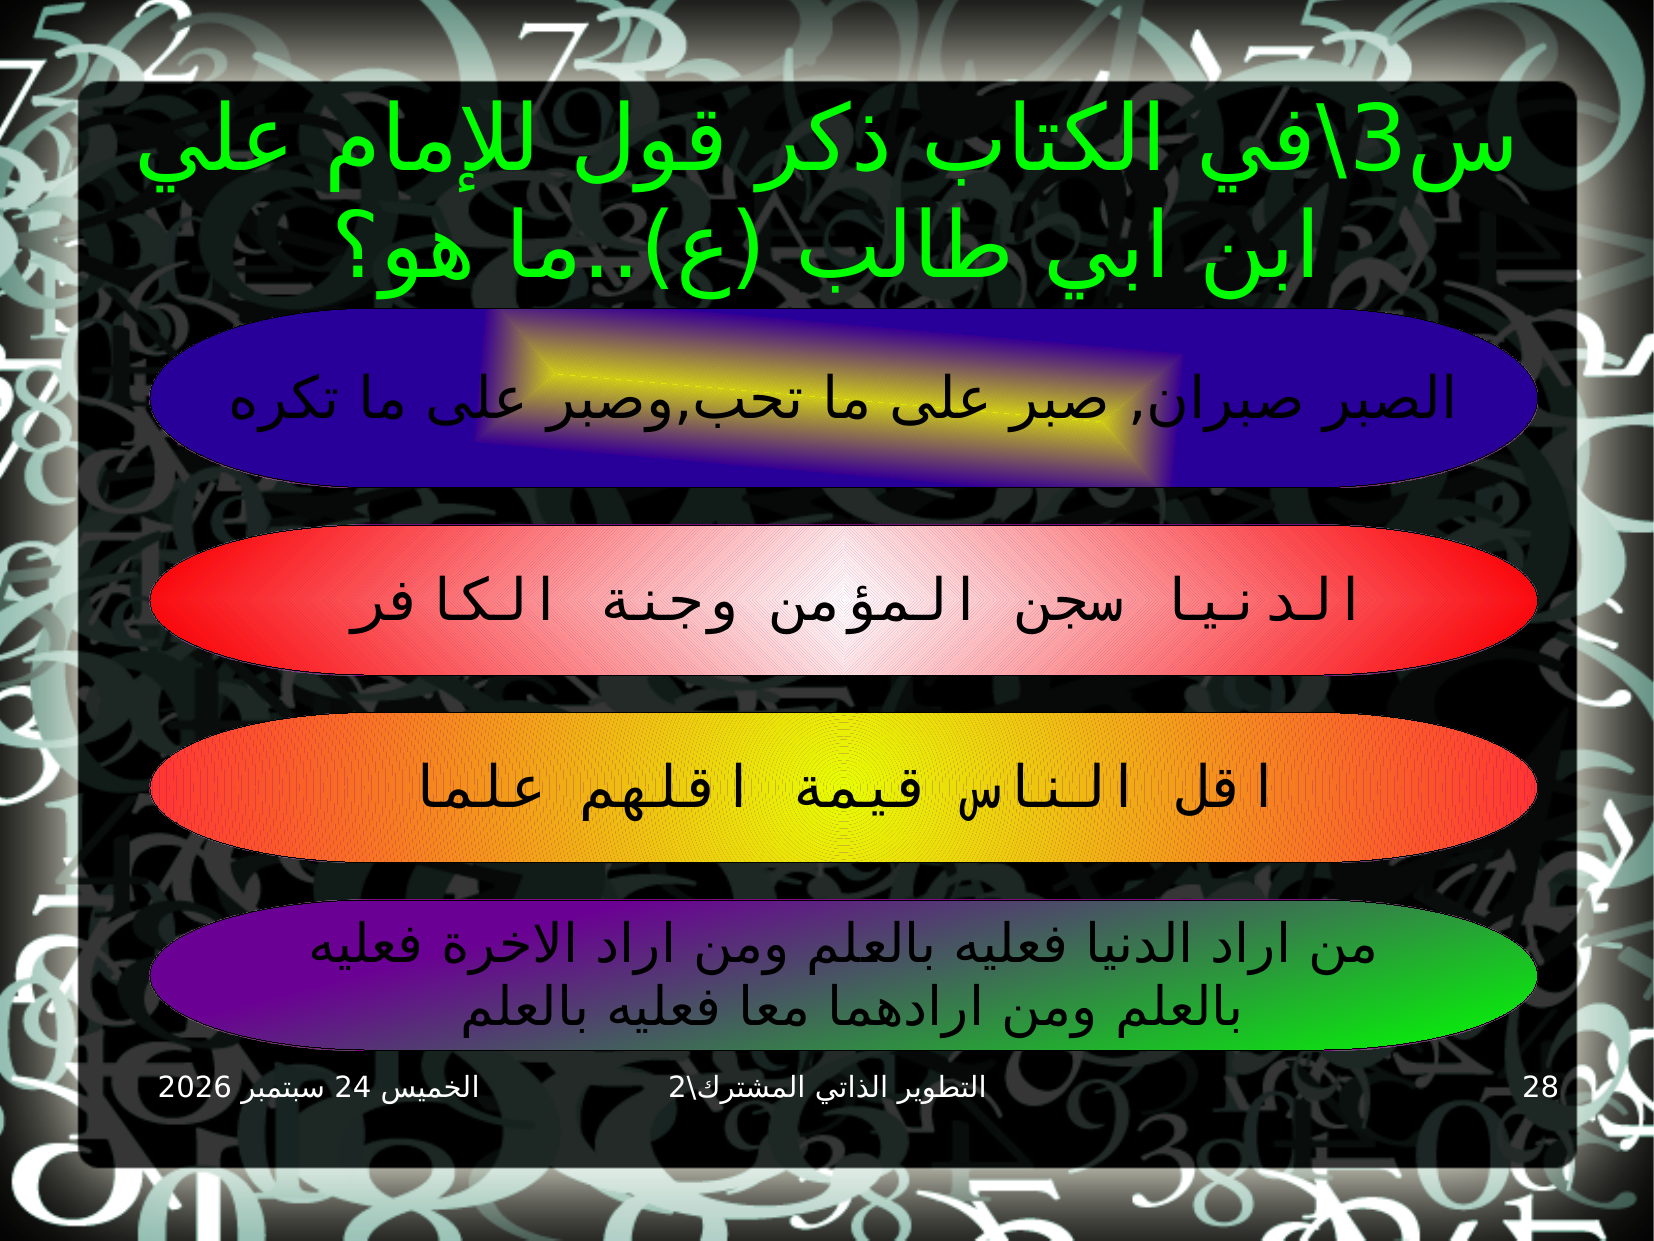

# س3\في الكتاب ذكر قول للإمام علي ابن ابي طالب (ع)..ما هو؟
الصبر صبران, صبر على ما تحب,وصبر على ما تكره
الدنيا سجن المؤمن وجنة الكافر
اقل الناس قيمة اقلهم علما
 من اراد الدنيا فعليه بالعلم ومن اراد الاخرة فعليه
بالعلم ومن ارادهما معا فعليه بالعلم
التطوير الذاتي المشترك\2
28